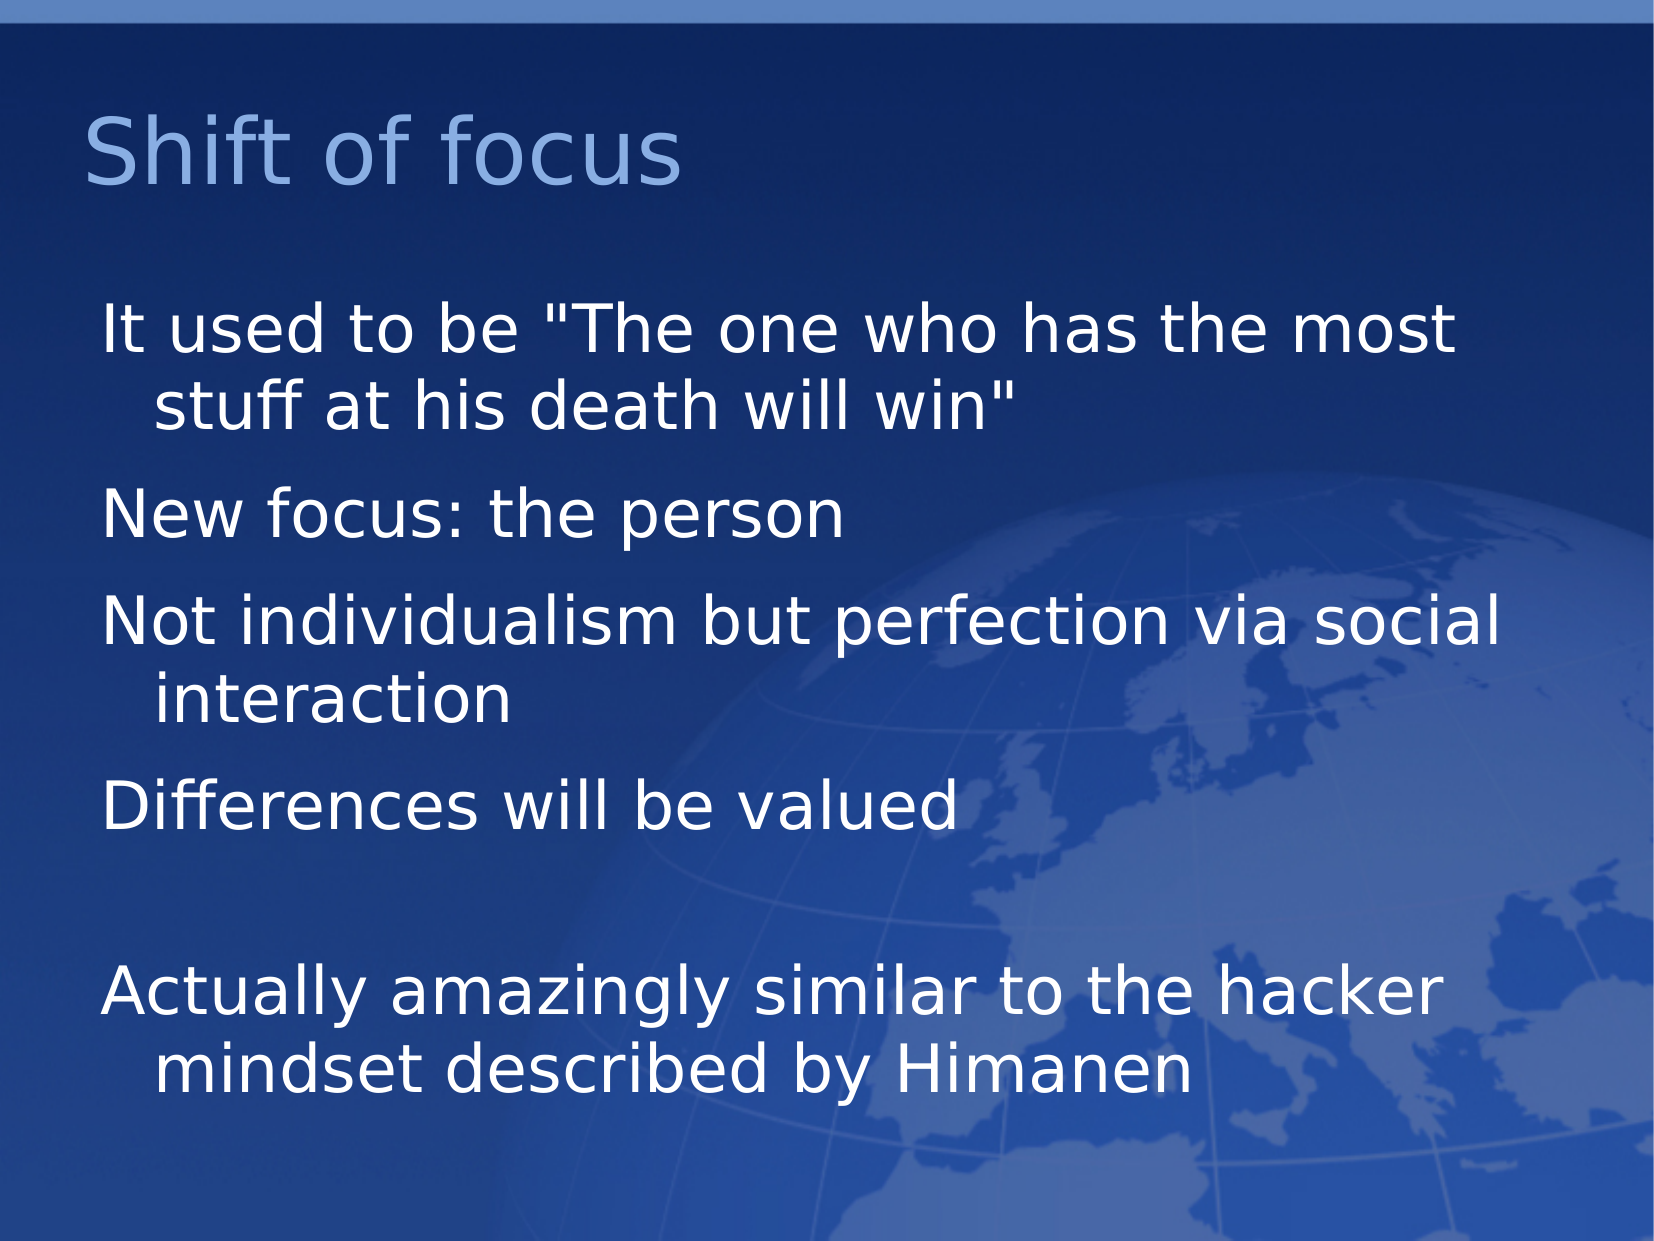

# Shift of focus
It used to be "The one who has the most stuff at his death will win"
New focus: the person
Not individualism but perfection via social interaction
Differences will be valued
Actually amazingly similar to the hacker mindset described by Himanen